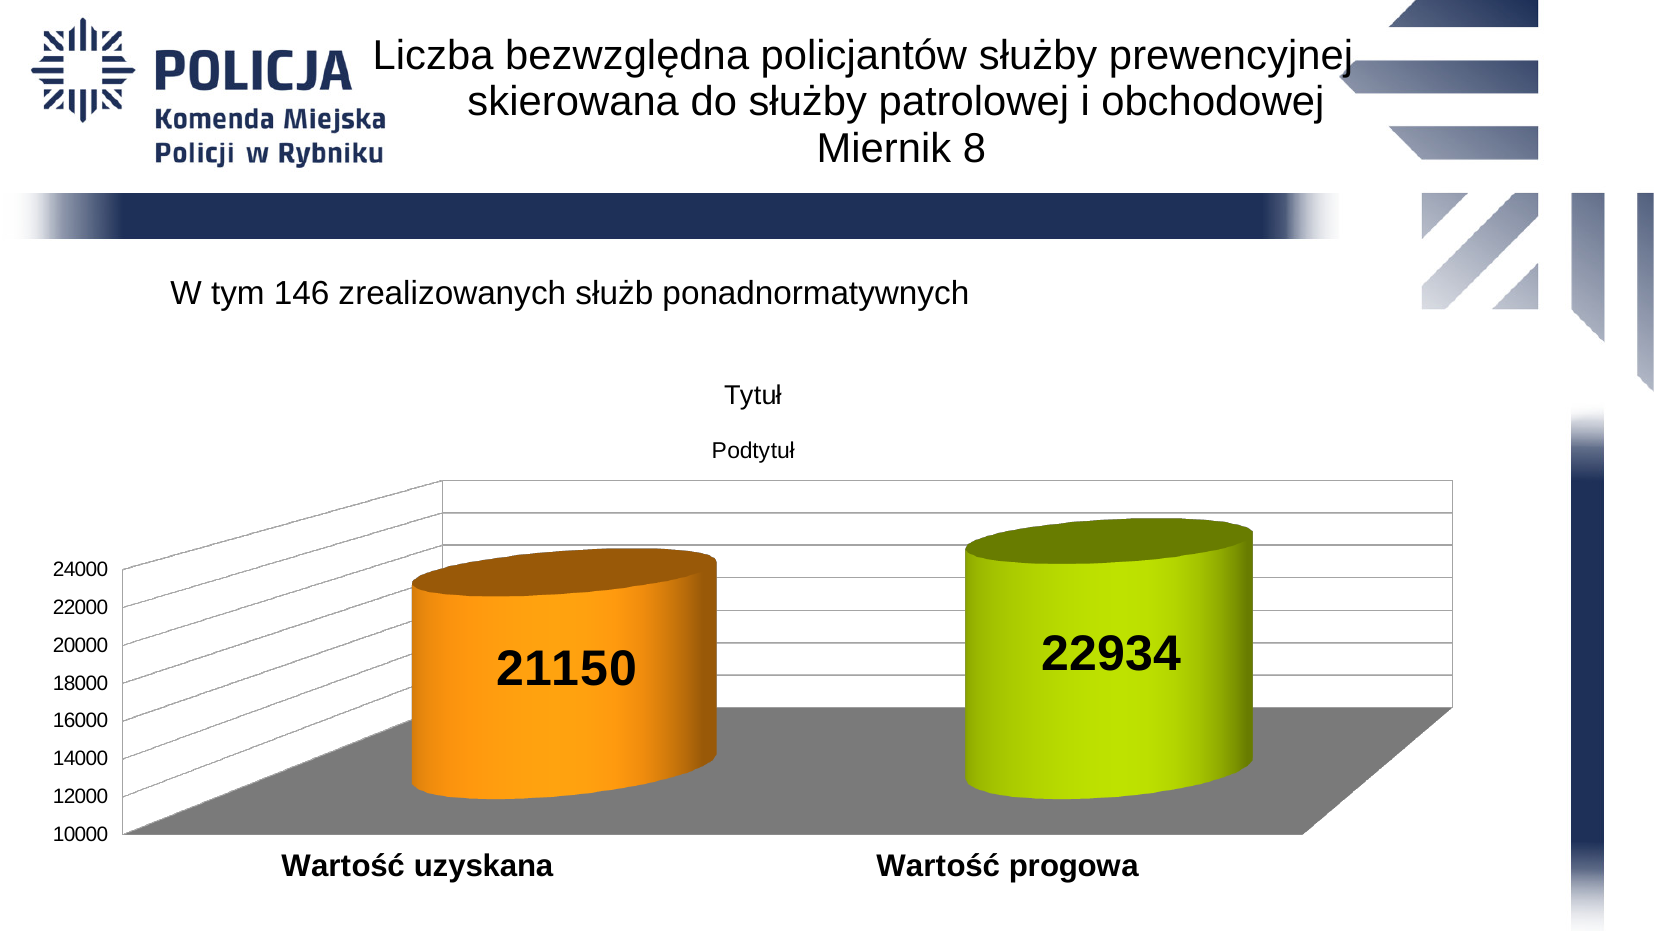

# Liczba bezwzględna policjantów służby prewencyjnej skierowana do służby patrolowej i obchodowej Miernik 8
W tym 146 zrealizowanych służb ponadnormatywnych
[unsupported chart]